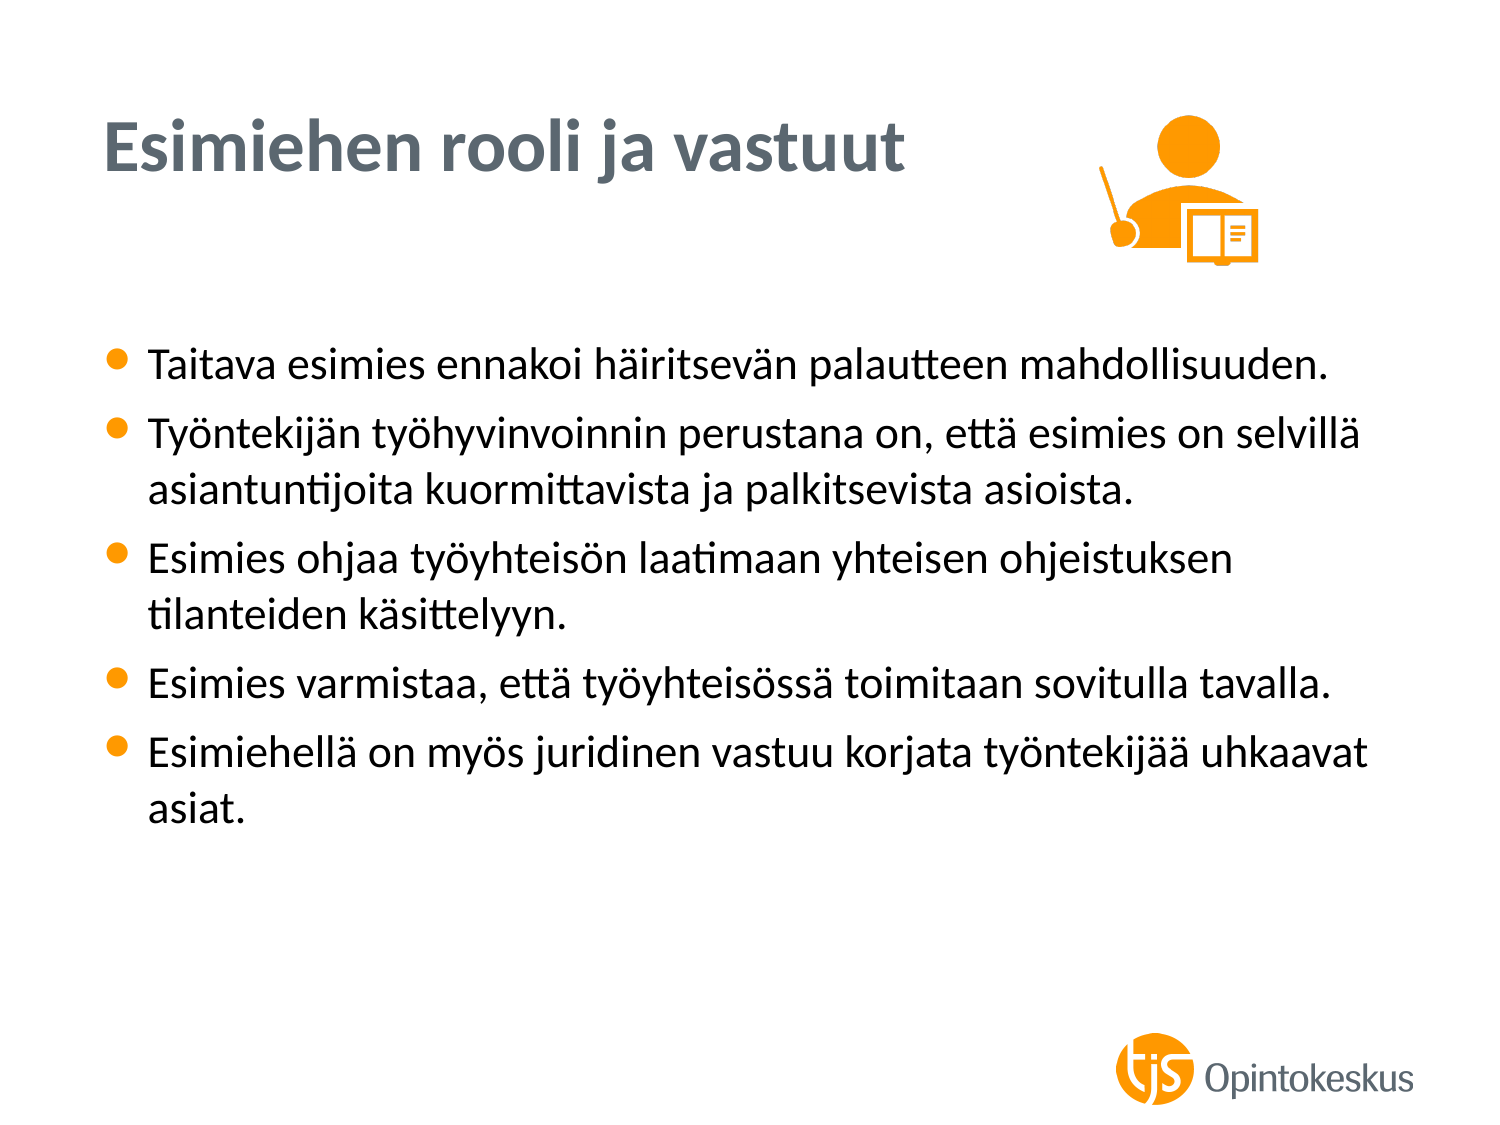

Esimiehen rooli ja vastuut
# Taitava esimies ennakoi häiritsevän palautteen mahdollisuuden.
Työntekijän työhyvinvoinnin perustana on, että esimies on selvillä asiantuntijoita kuormittavista ja palkitsevista asioista.
Esimies ohjaa työyhteisön laatimaan yhteisen ohjeistuksen tilanteiden käsittelyyn.
Esimies varmistaa, että työyhteisössä toimitaan sovitulla tavalla.
Esimiehellä on myös juridinen vastuu korjata työntekijää uhkaavat asiat.